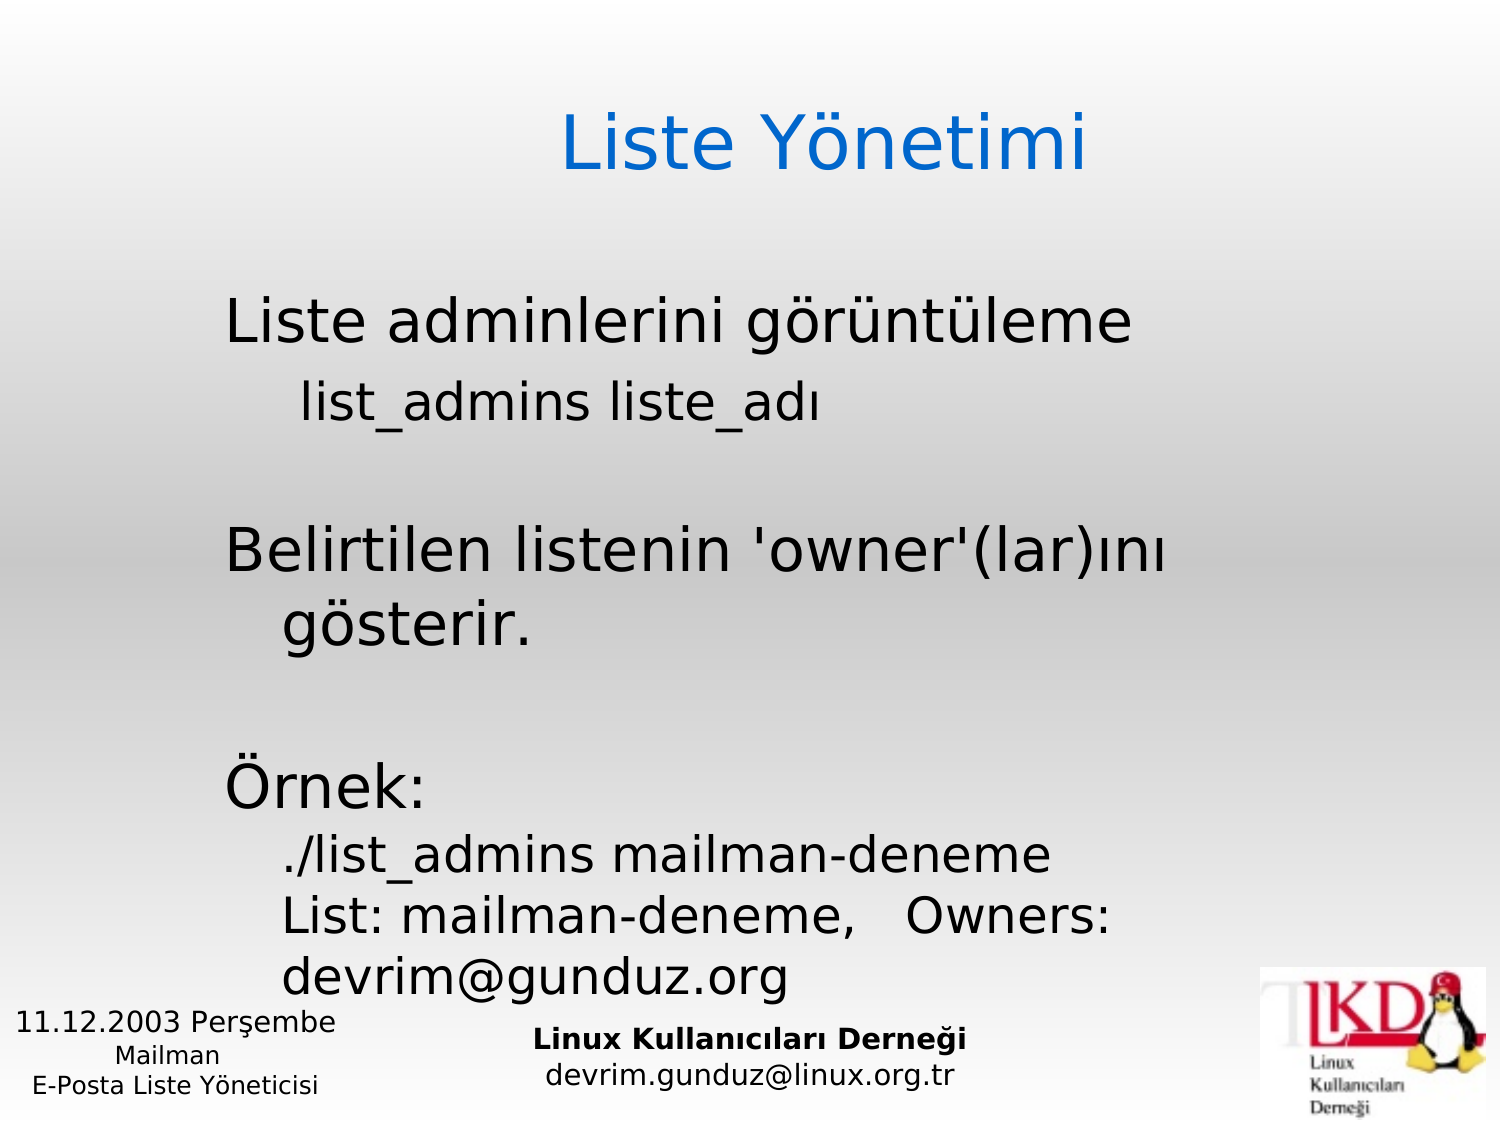

# Liste Yönetimi
Liste adminlerini görüntüleme
list_admins liste_adı
Belirtilen listenin 'owner'(lar)ını gösterir.
Örnek:
./list_admins mailman-deneme
List: mailman-deneme, Owners: devrim@gunduz.org